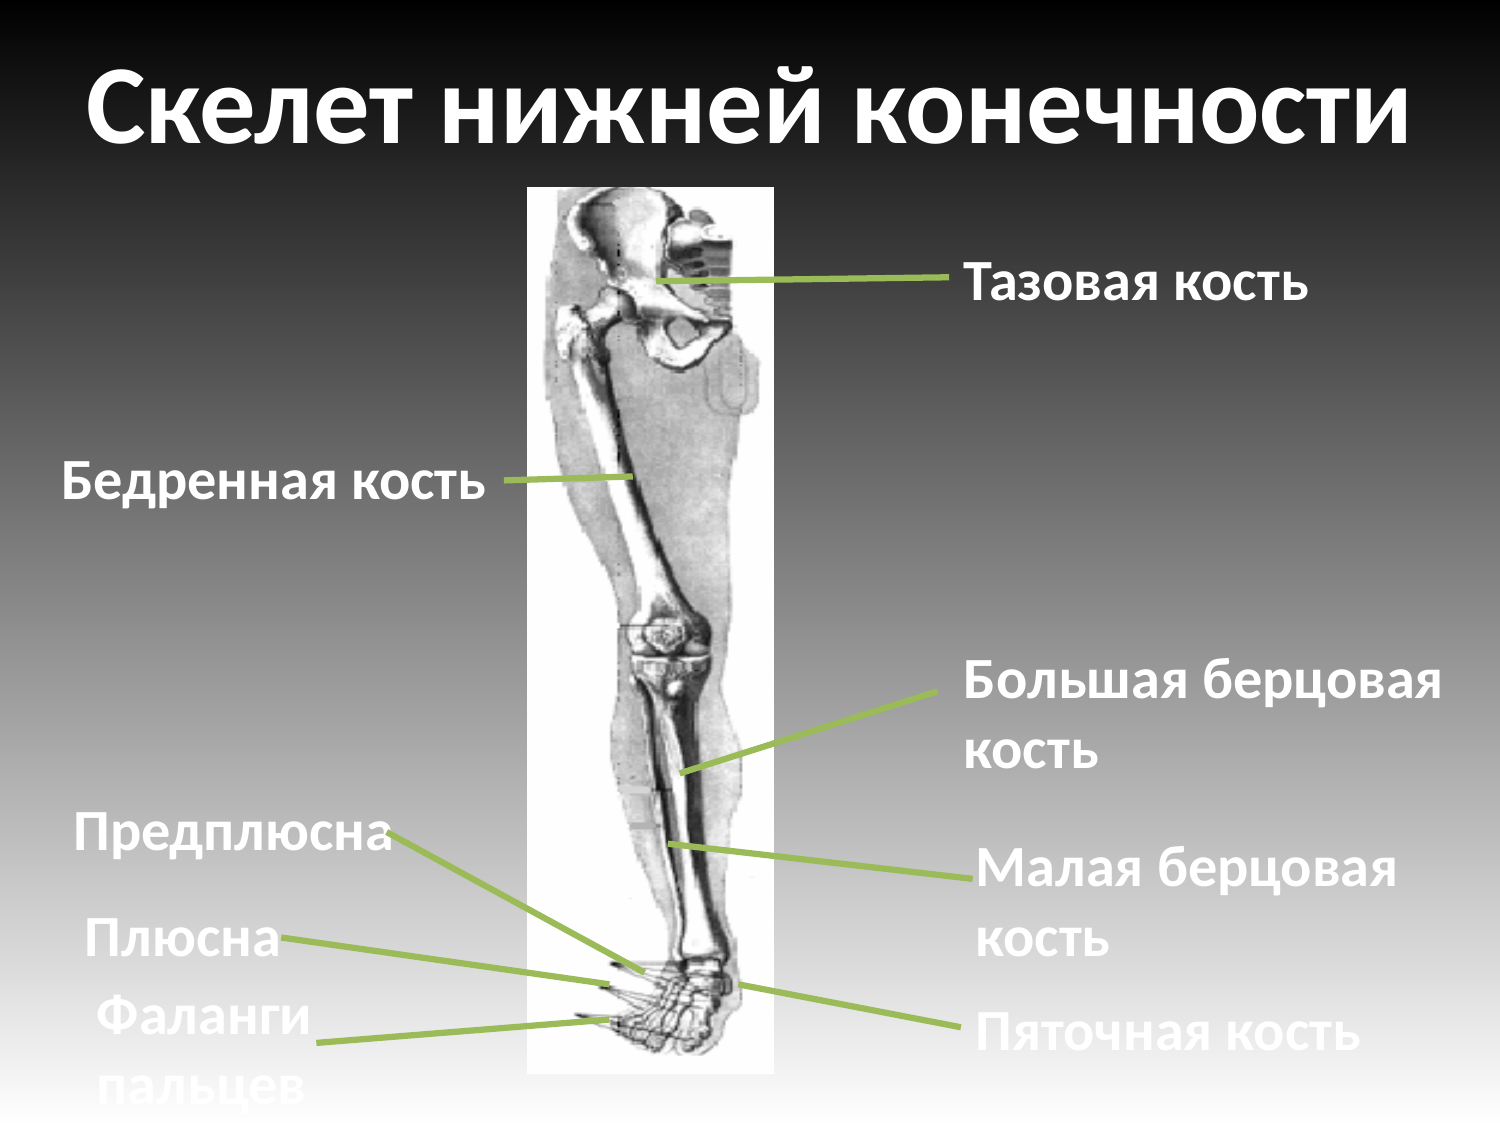

Скелет нижней конечности
Тазовая кость
Бедренная кость
Большая берцовая кость
Предплюсна
Малая берцовая кость
Плюсна
Фаланги пальцев
Пяточная кость